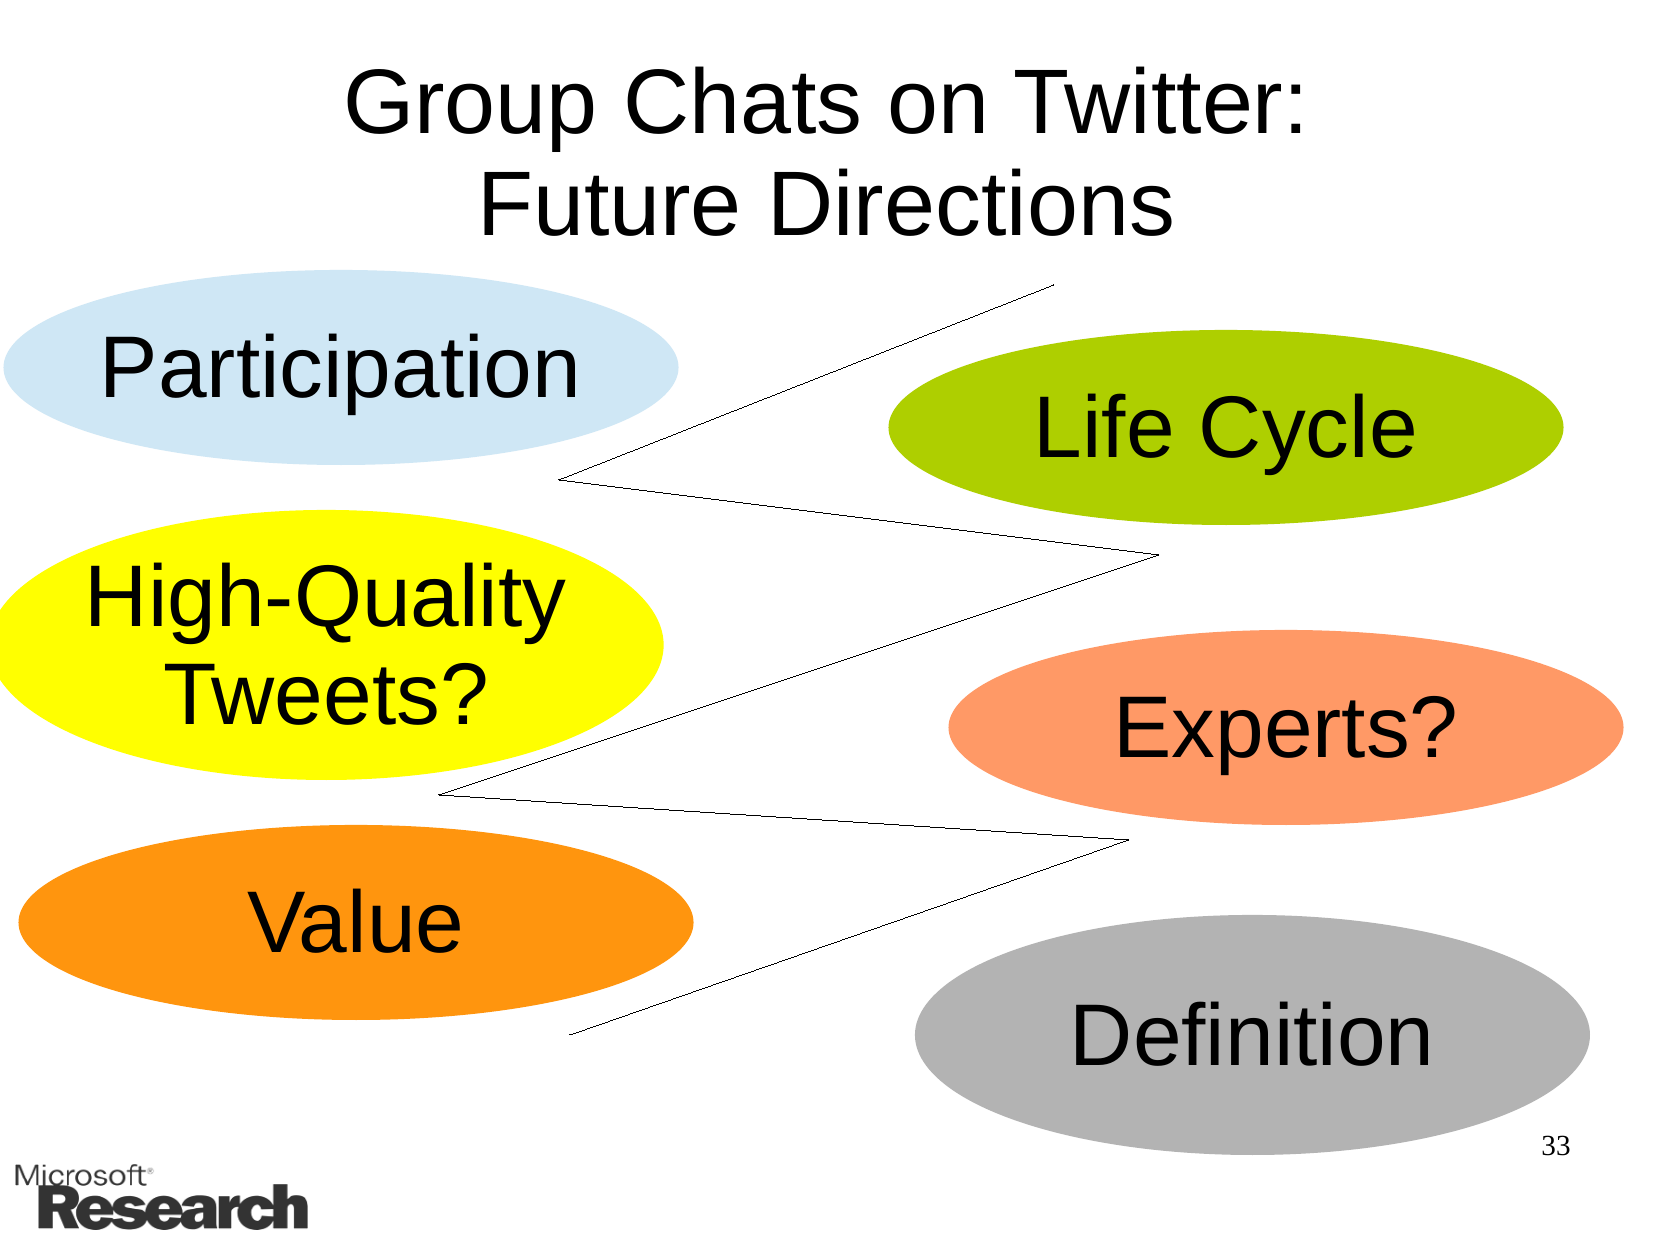

# Group Chats on Twitter: Future Directions
Participation
Life Cycle
High-Quality
Tweets?
Experts?
Value
Definition
33